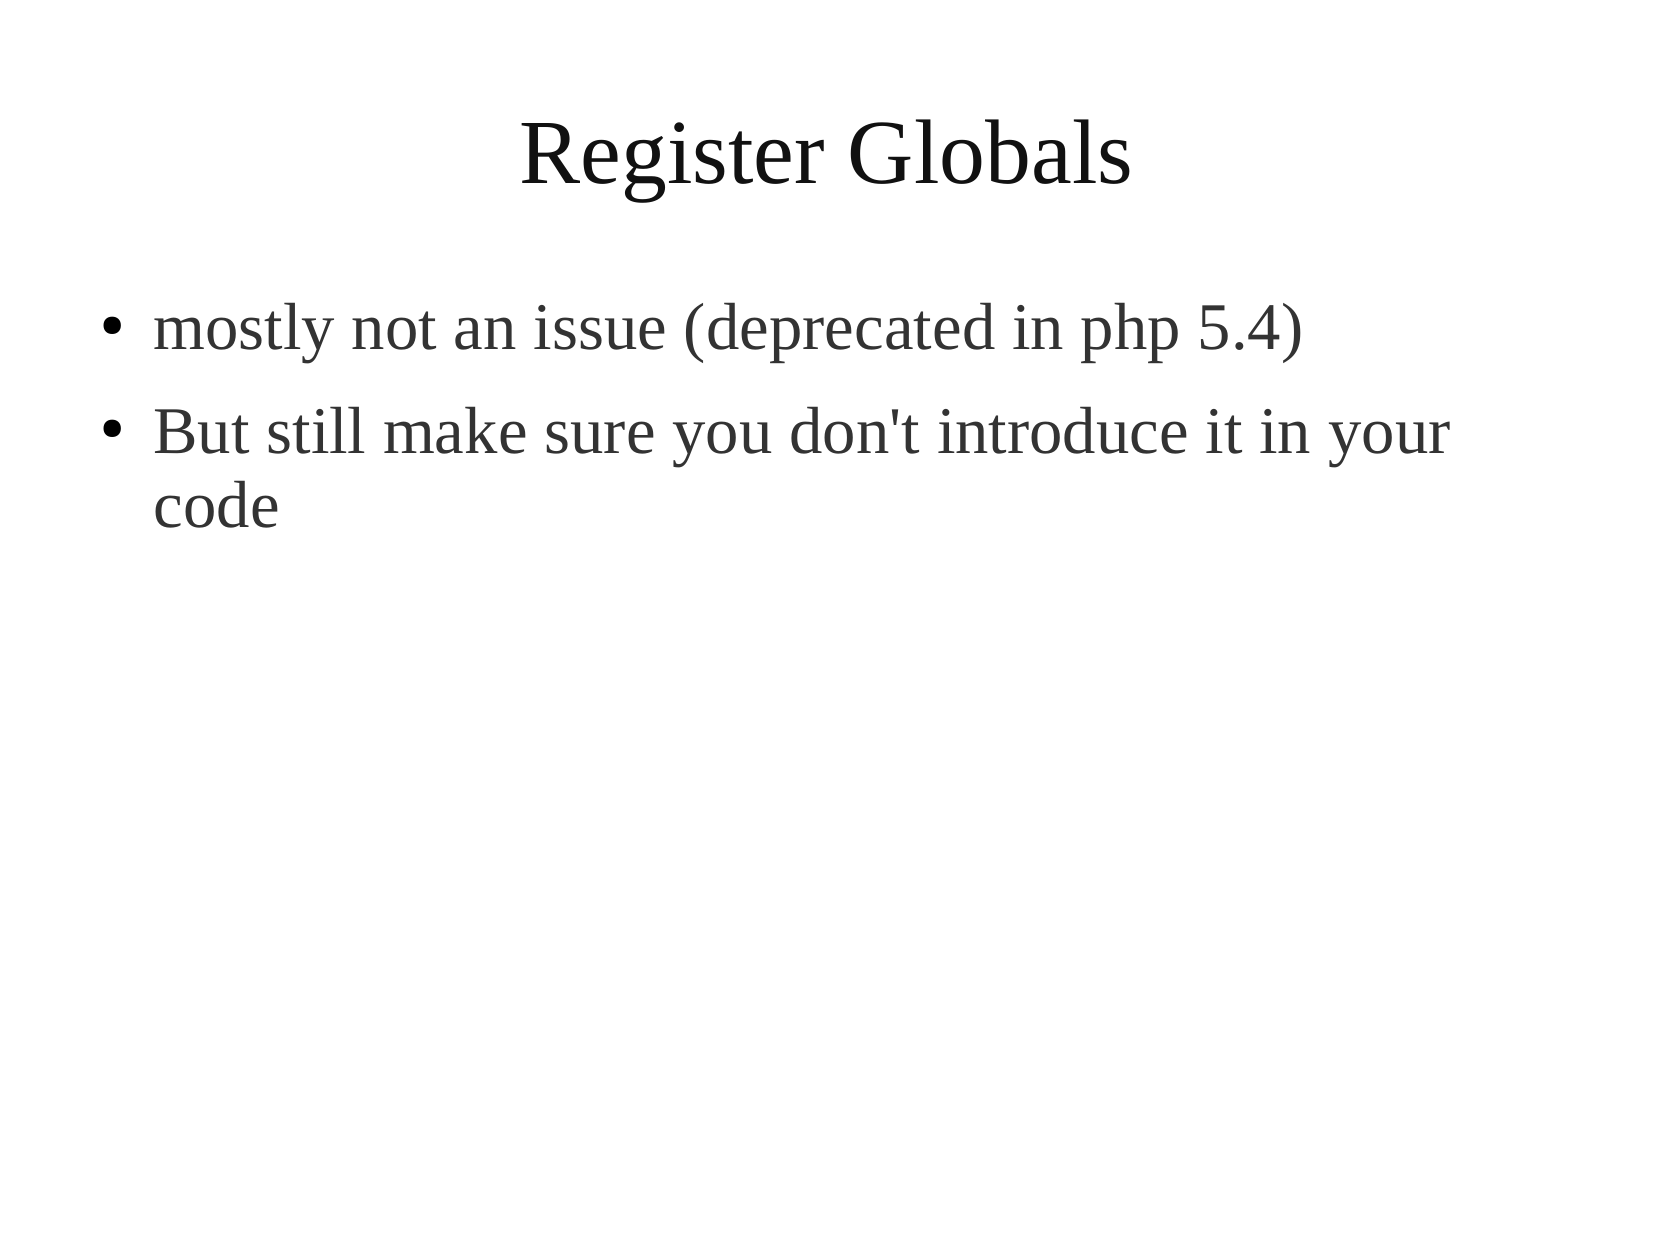

# Register Globals
mostly not an issue (deprecated in php 5.4)
But still make sure you don't introduce it in your code